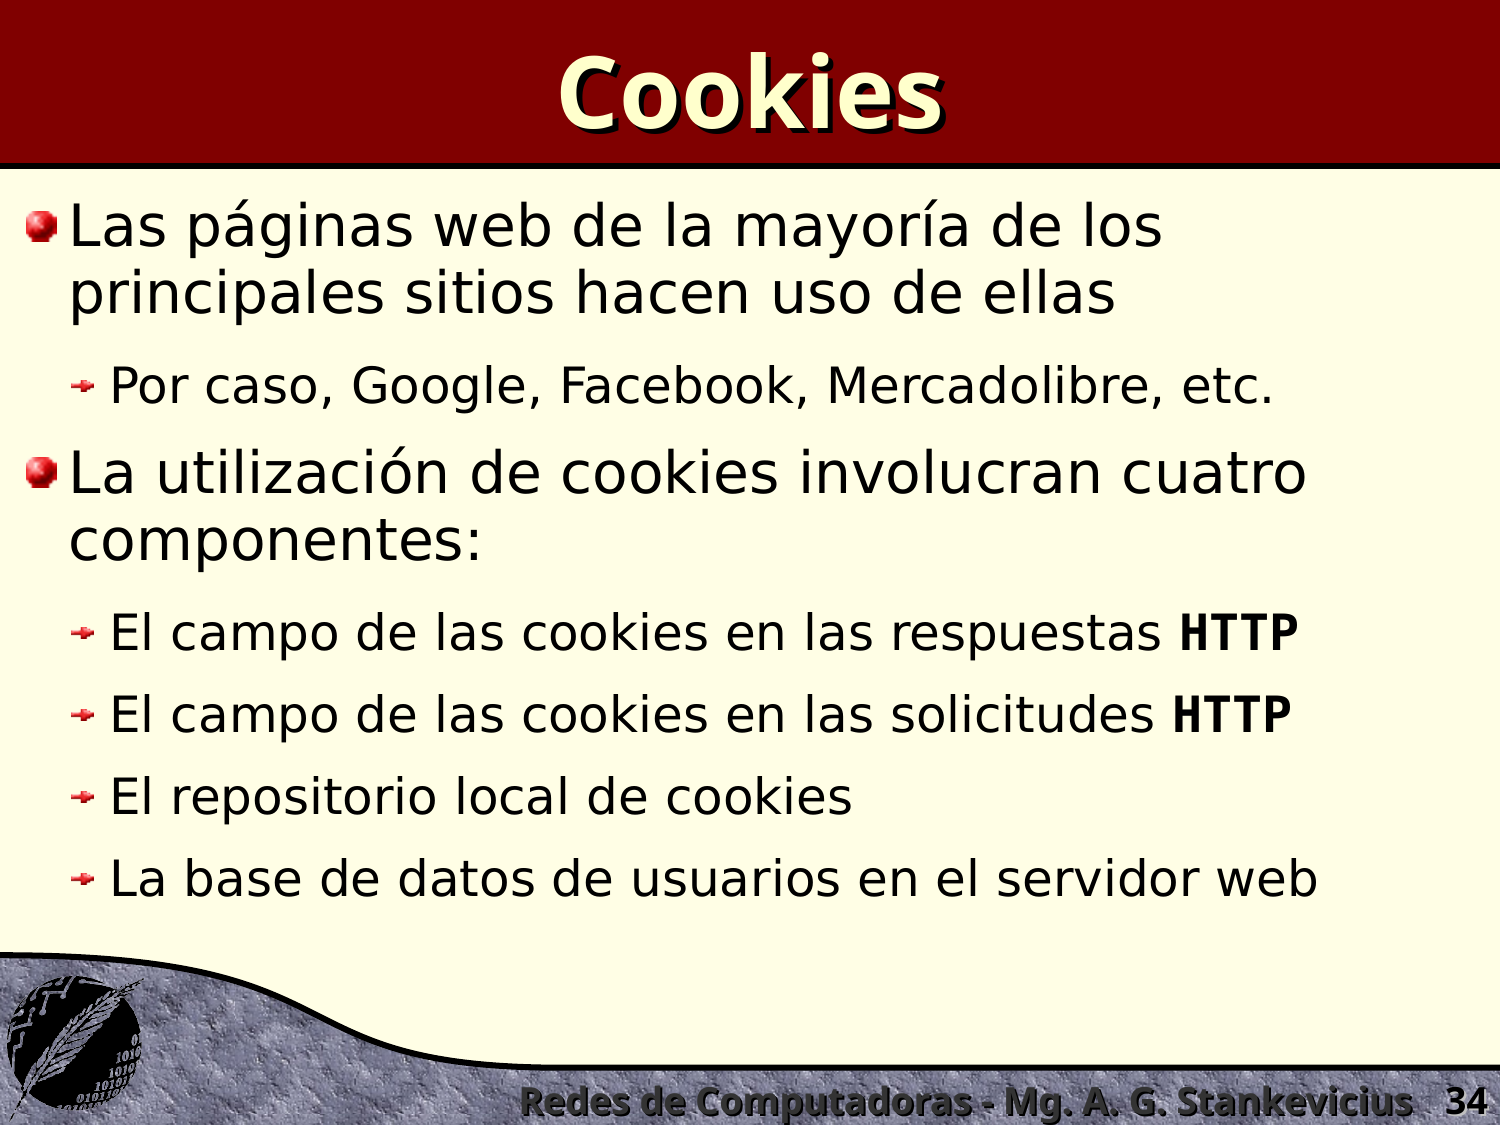

# Cookies
Las páginas web de la mayoría de los principales sitios hacen uso de ellas
Por caso, Google, Facebook, Mercadolibre, etc.
La utilización de cookies involucran cuatro componentes:
El campo de las cookies en las respuestas HTTP
El campo de las cookies en las solicitudes HTTP
El repositorio local de cookies
La base de datos de usuarios en el servidor web
34